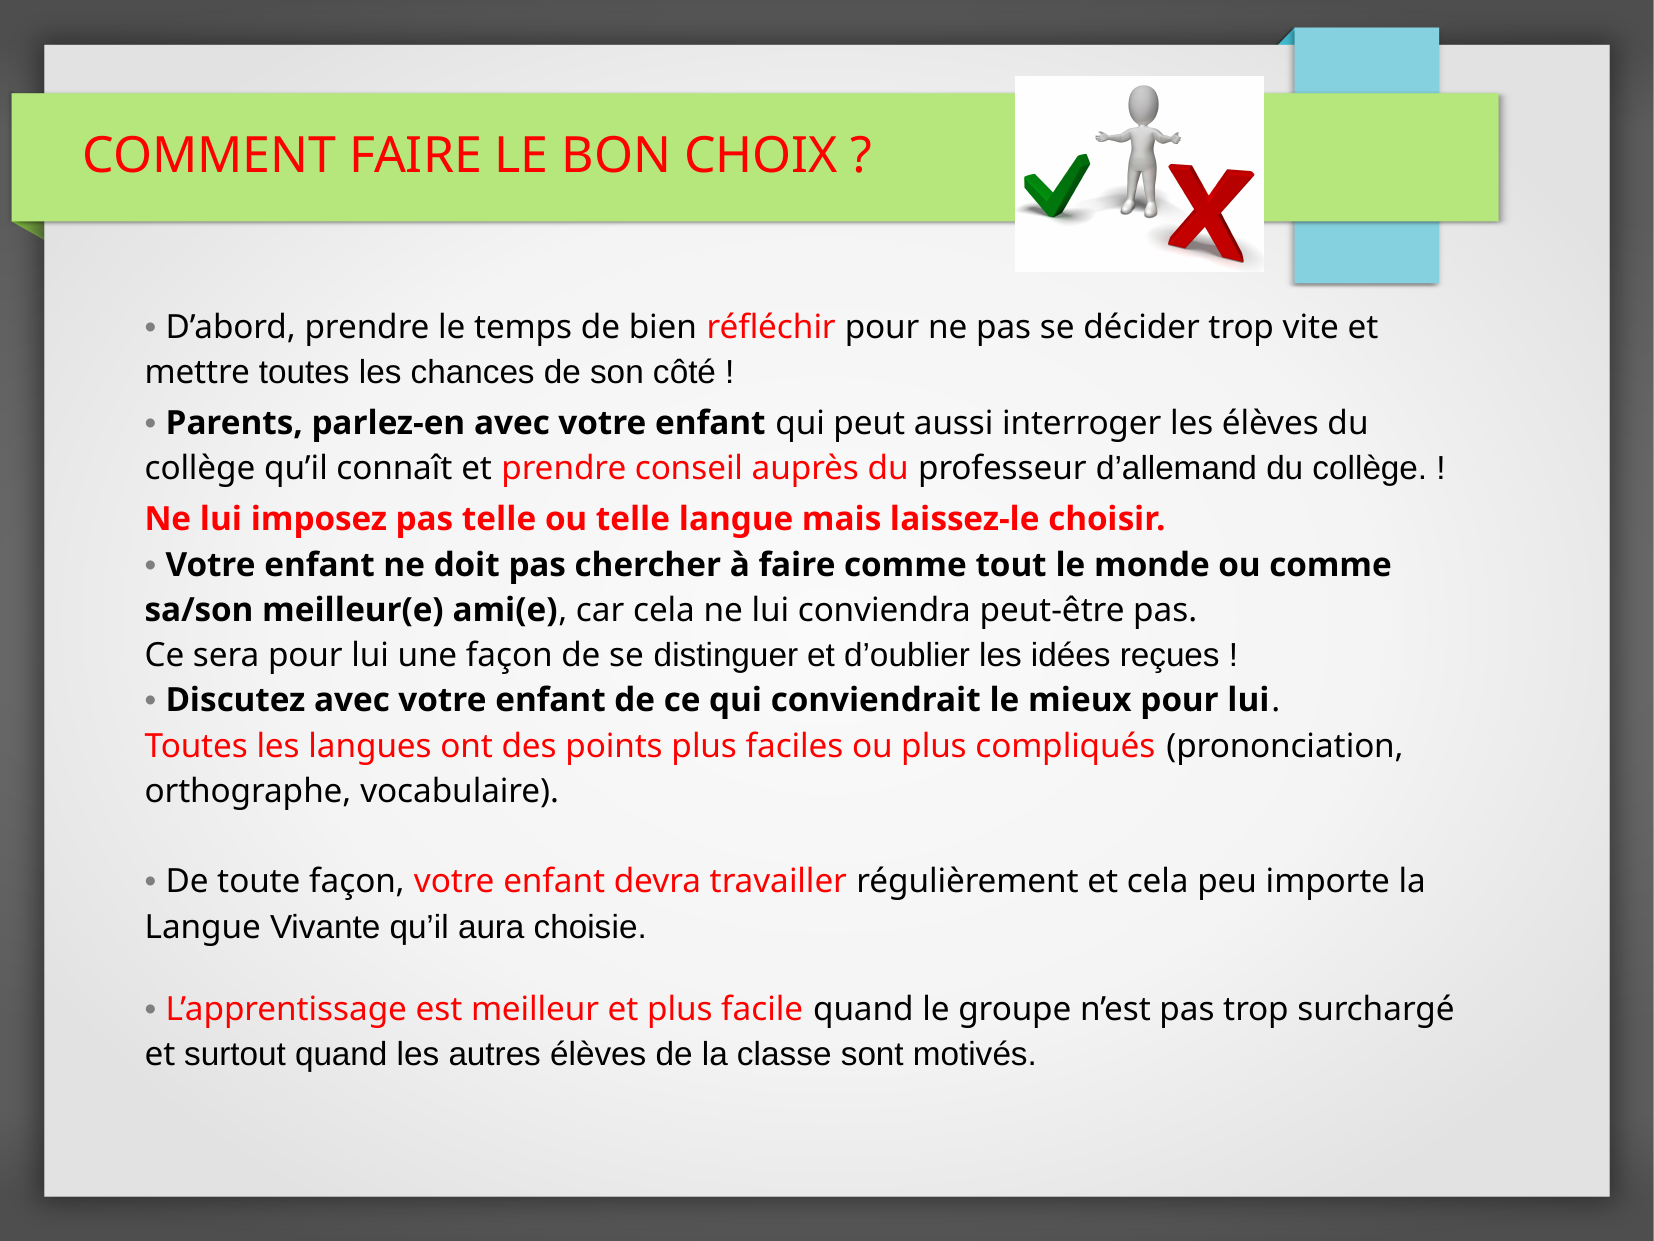

# COMMENT FAIRE LE BON CHOIX ?
• D’abord, prendre le temps de bien réfléchir pour ne pas se décider trop vite et mettre toutes les chances de son côté !
• Parents, parlez-en avec votre enfant qui peut aussi interroger les élèves du collège qu’il connaît et prendre conseil auprès du professeur d’allemand du collège. !
Ne lui imposez pas telle ou telle langue mais laissez-le choisir.
• Votre enfant ne doit pas chercher à faire comme tout le monde ou comme sa/son meilleur(e) ami(e), car cela ne lui conviendra peut-être pas.
Ce sera pour lui une façon de se distinguer et d’oublier les idées reçues !
• Discutez avec votre enfant de ce qui conviendrait le mieux pour lui.
Toutes les langues ont des points plus faciles ou plus compliqués (prononciation, orthographe, vocabulaire).
• De toute façon, votre enfant devra travailler régulièrement et cela peu importe la Langue Vivante qu’il aura choisie.
• L’apprentissage est meilleur et plus facile quand le groupe n’est pas trop surchargé et surtout quand les autres élèves de la classe sont motivés.